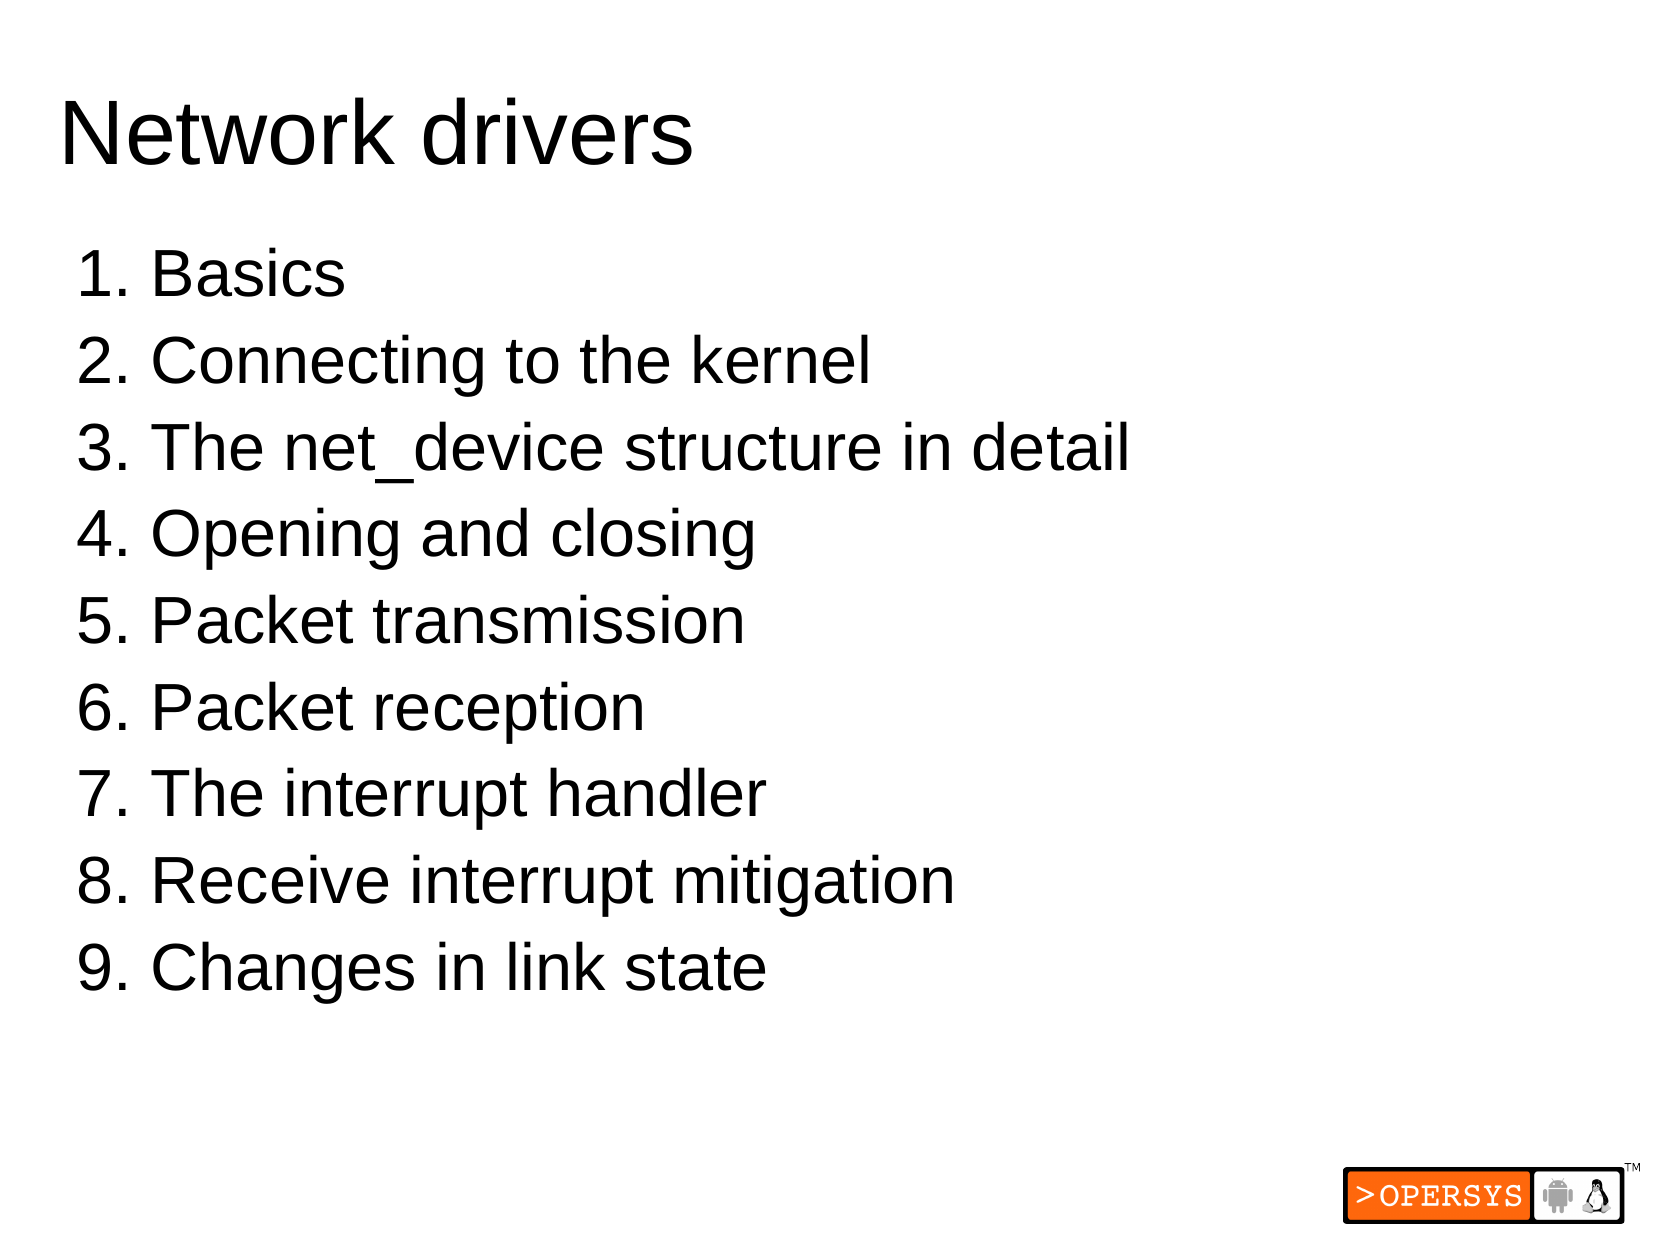

# Network drivers
 Basics
 Connecting to the kernel
 The net_device structure in detail
 Opening and closing
 Packet transmission
 Packet reception
 The interrupt handler
 Receive interrupt mitigation
 Changes in link state